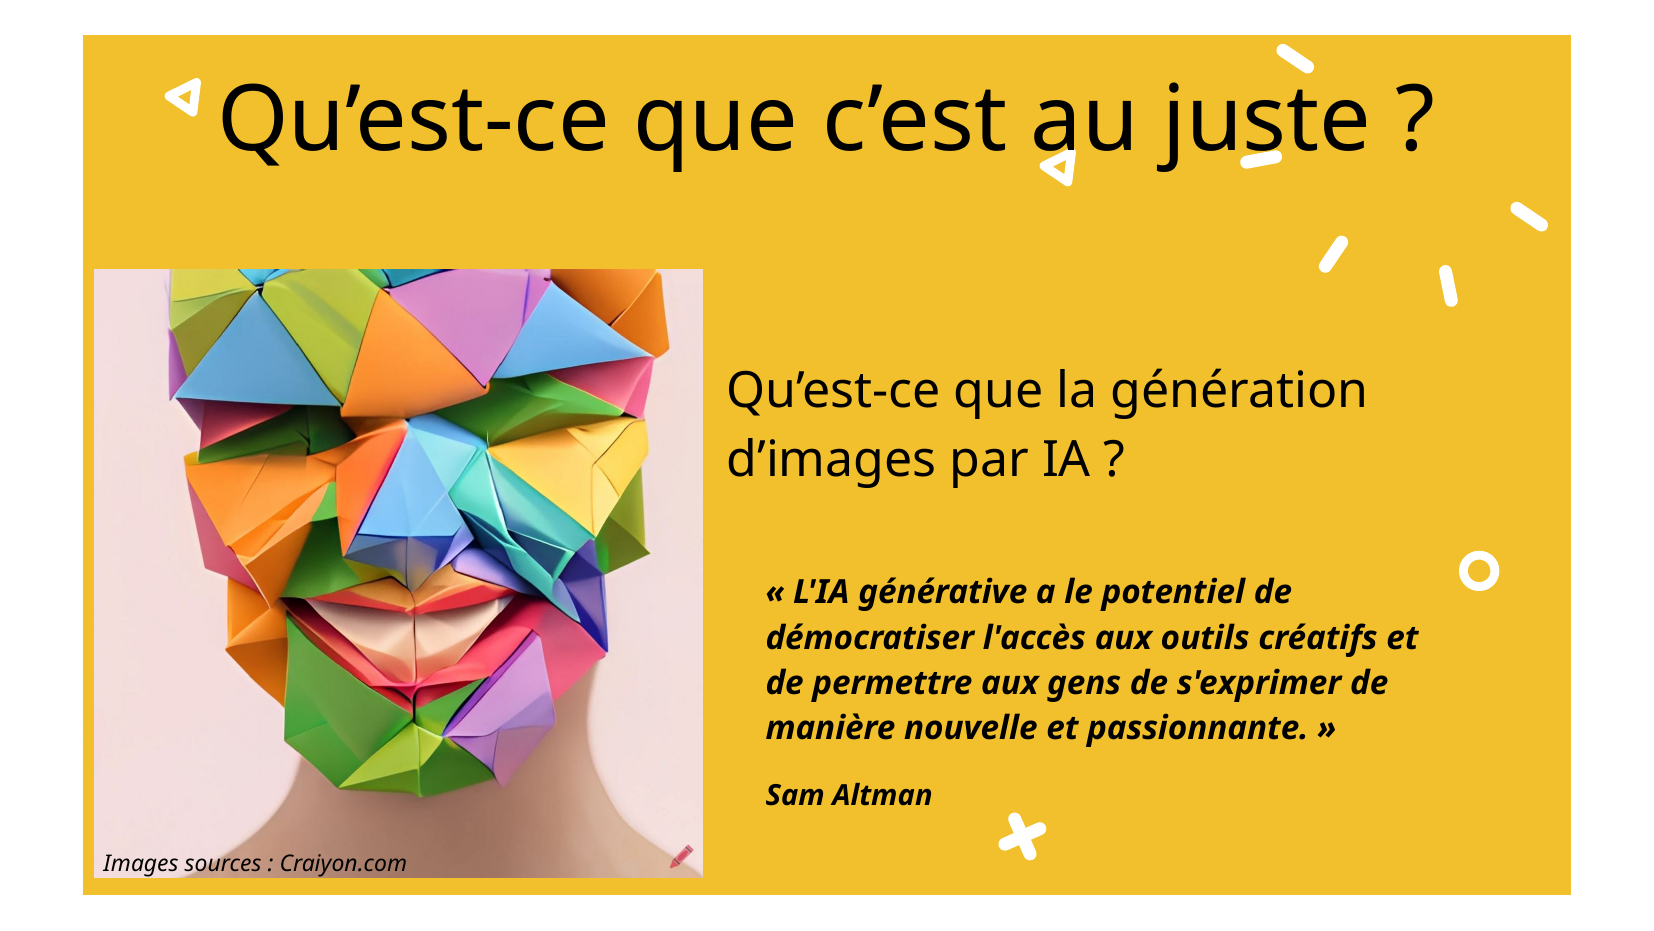

# Qu’est-ce que c’est au juste ?
01
Qu’est-ce que la génération d’images par IA ?
« L'IA générative a le potentiel de démocratiser l'accès aux outils créatifs et de permettre aux gens de s'exprimer de manière nouvelle et passionnante. »
Sam Altman
Images sources : Craiyon.com